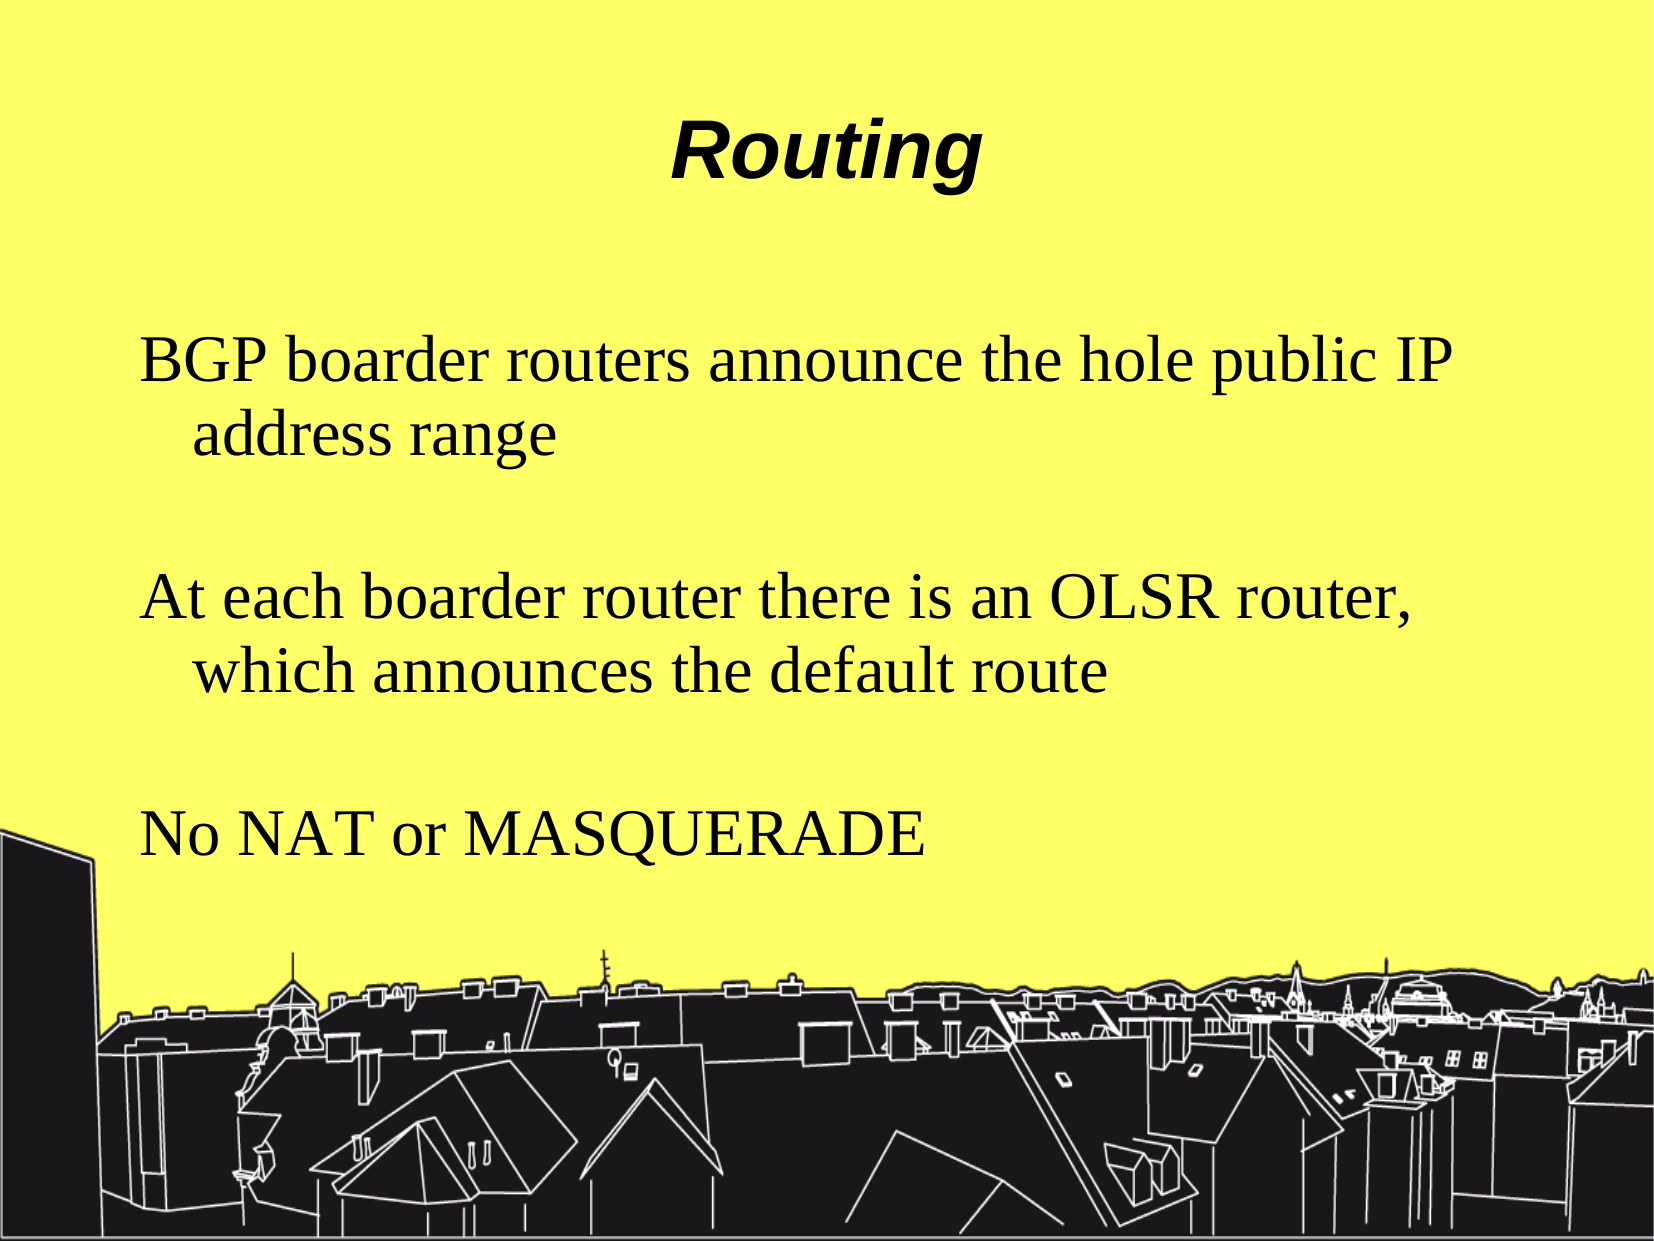

# Routing
BGP boarder routers announce the hole public IP address range
At each boarder router there is an OLSR router, which announces the default route
No NAT or MASQUERADE